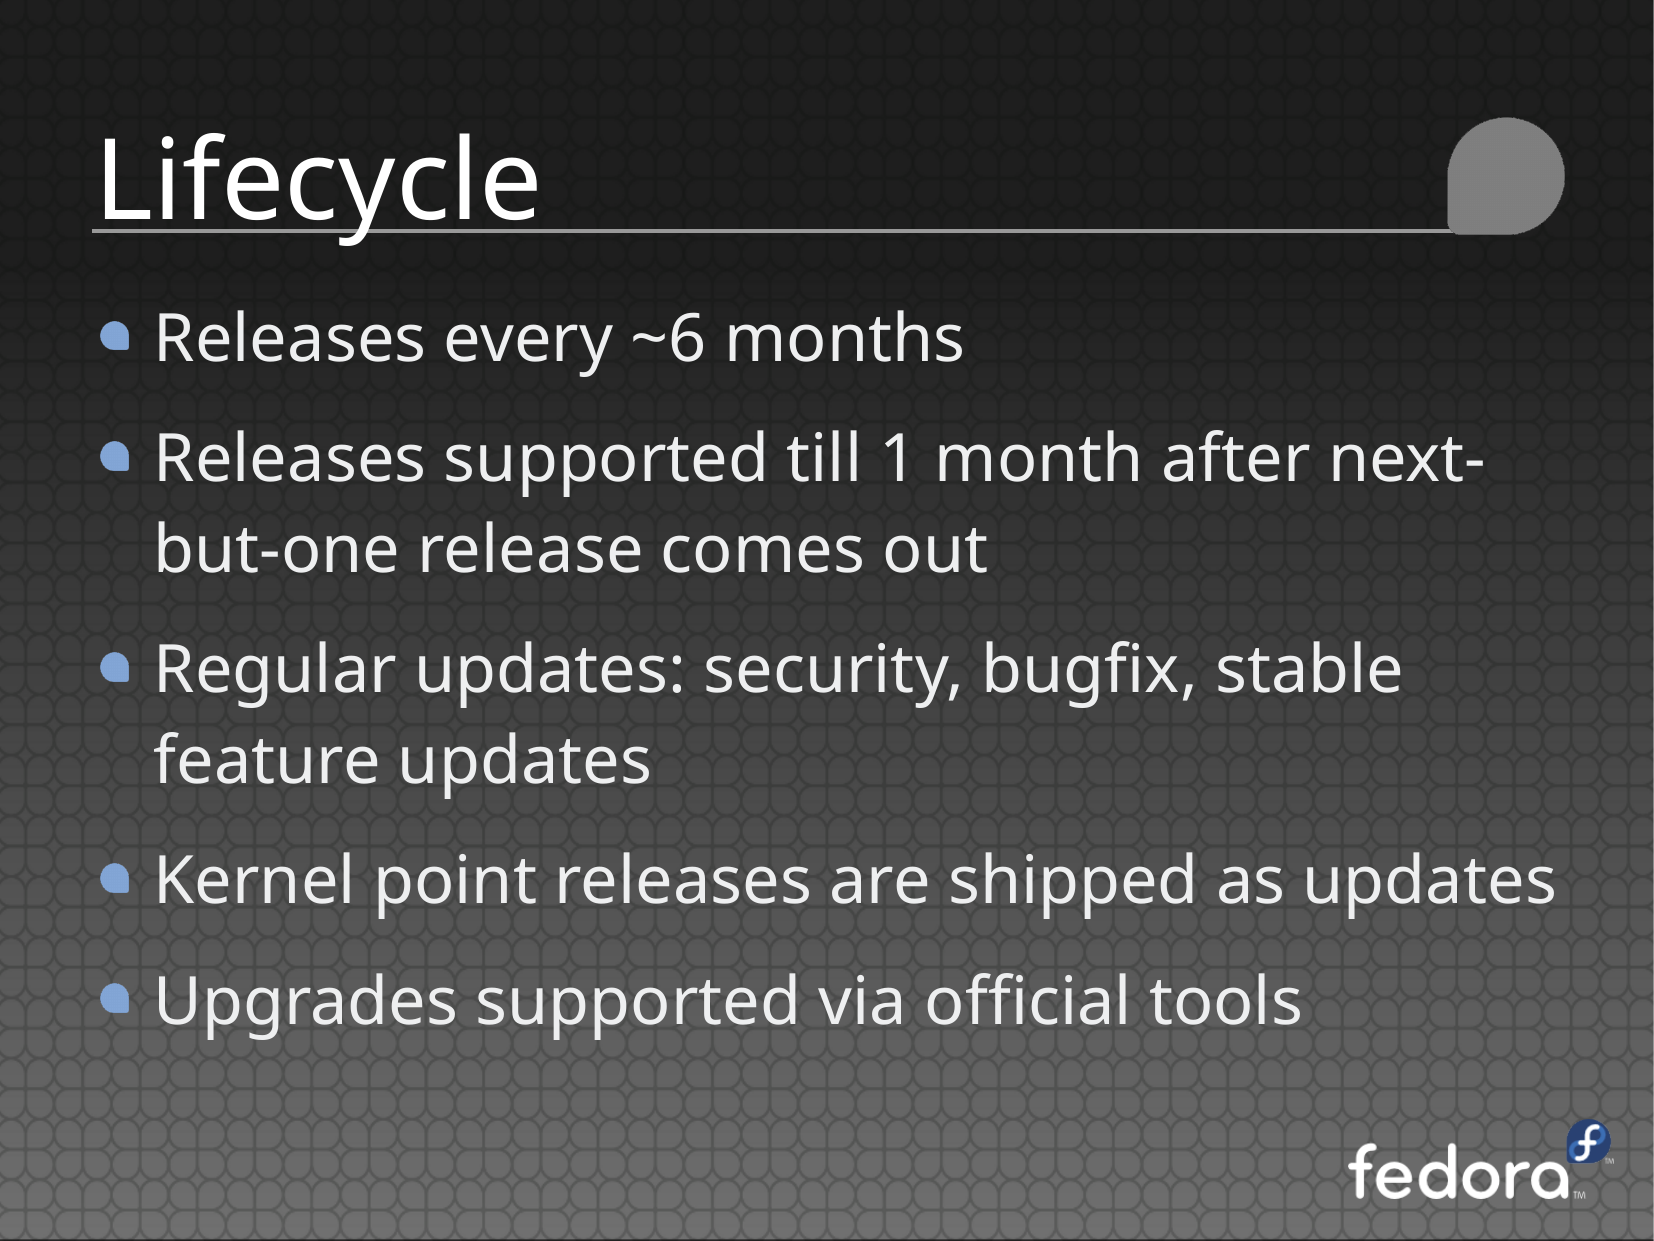

Lifecycle
# Releases every ~6 months
Releases supported till 1 month after next-but-one release comes out
Regular updates: security, bugfix, stable feature updates
Kernel point releases are shipped as updates
Upgrades supported via official tools